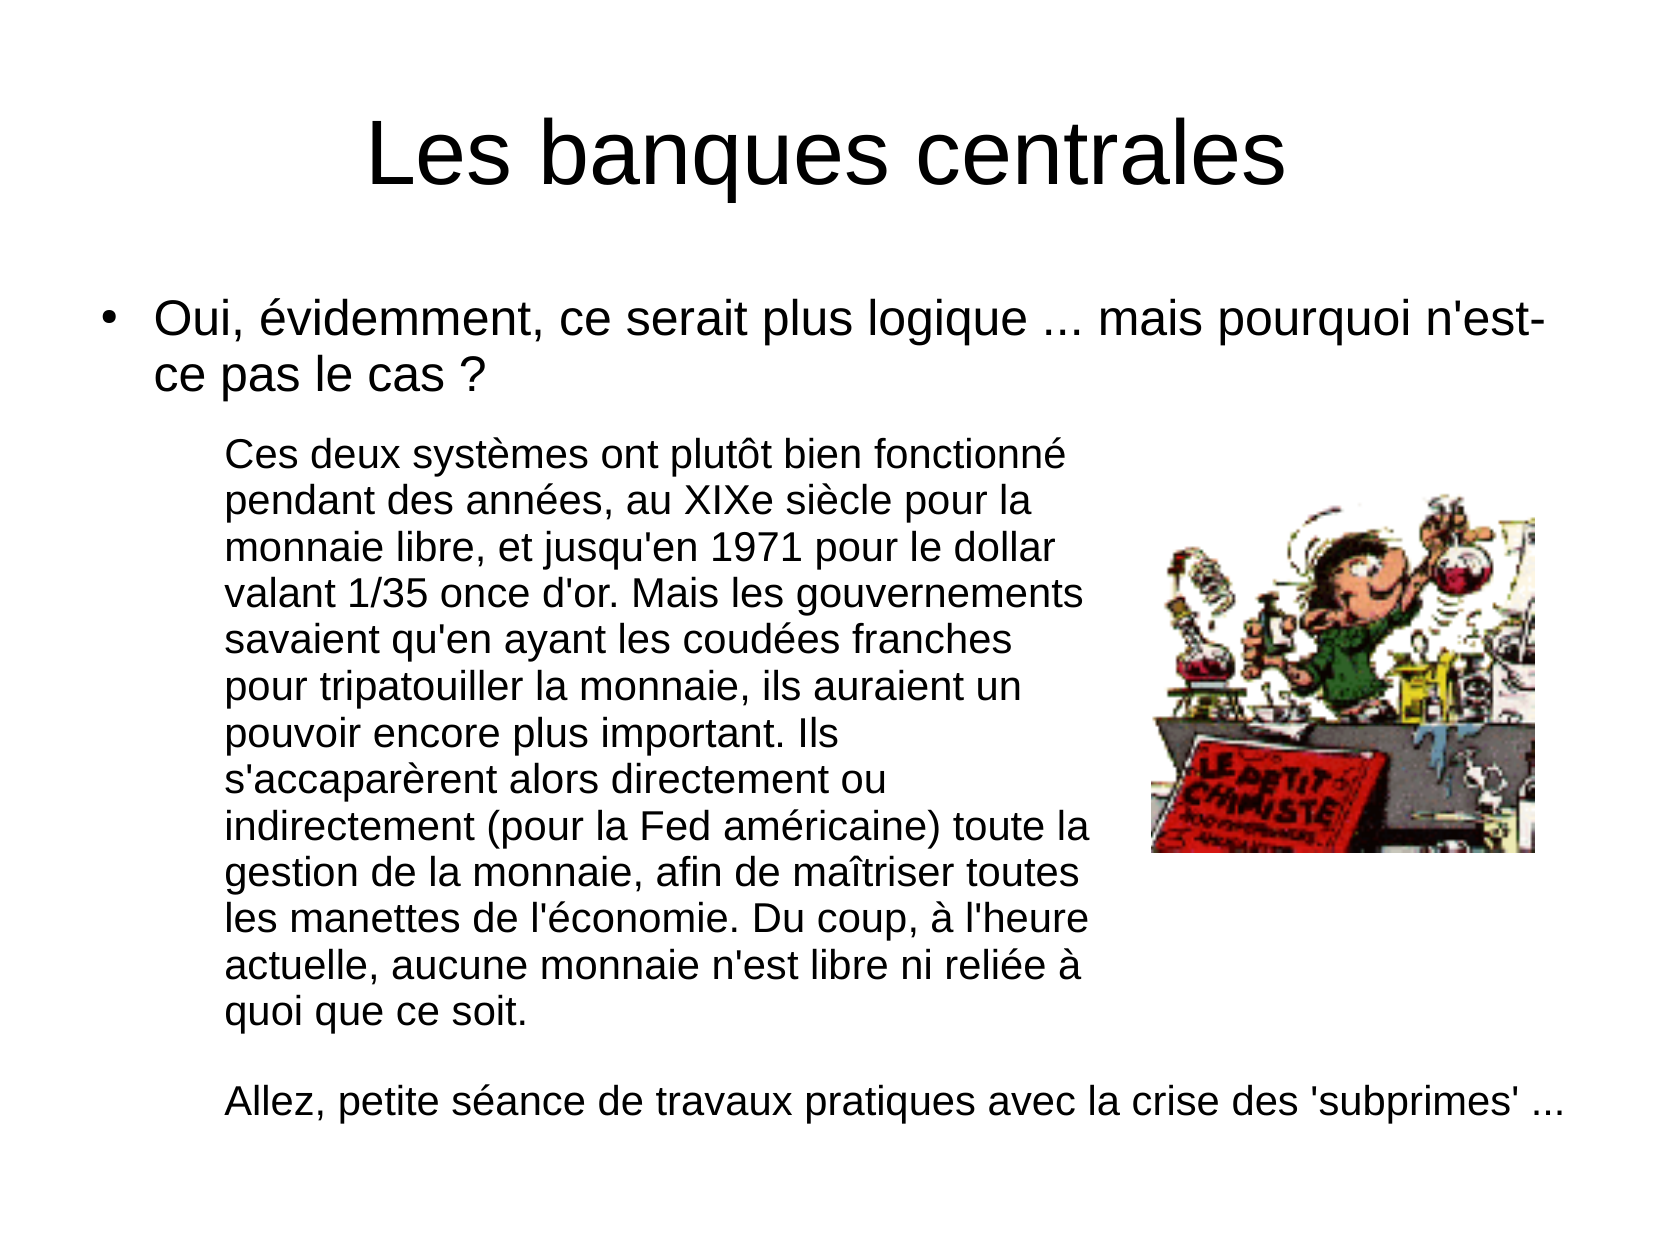

Les banques centrales
# Oui, évidemment, ce serait plus logique ... mais pourquoi n'est-ce pas le cas ?
Allez, petite séance de travaux pratiques avec la crise des 'subprimes' ...
Ces deux systèmes ont plutôt bien fonctionné pendant des années, au XIXe siècle pour la monnaie libre, et jusqu'en 1971 pour le dollar valant 1/35 once d'or. Mais les gouvernements savaient qu'en ayant les coudées franches pour tripatouiller la monnaie, ils auraient un pouvoir encore plus important. Ils s'accaparèrent alors directement ou indirectement (pour la Fed américaine) toute la gestion de la monnaie, afin de maîtriser toutes les manettes de l'économie. Du coup, à l'heure actuelle, aucune monnaie n'est libre ni reliée à quoi que ce soit.